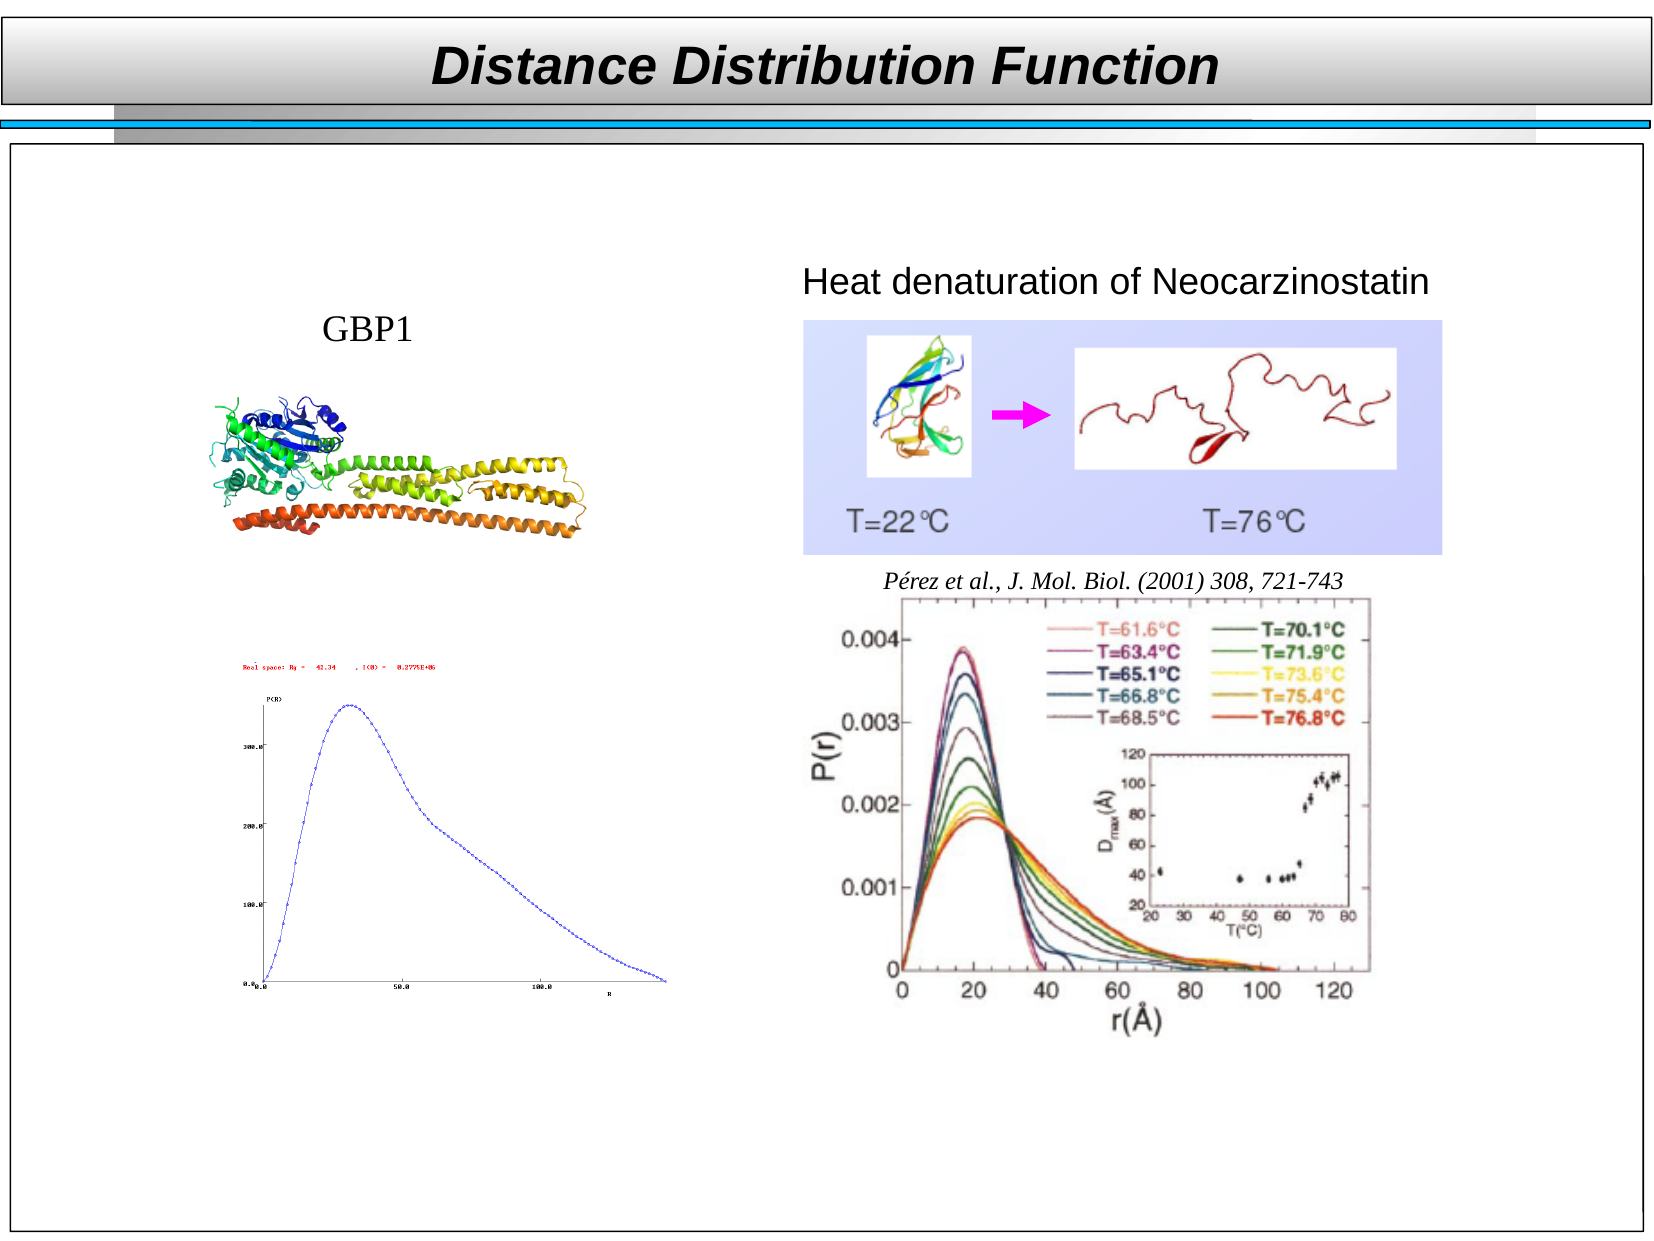

Distance Distribution Function
Heat denaturation of Neocarzinostatin
Pérez et al., J. Mol. Biol. (2001) 308, 721-743
GBP1